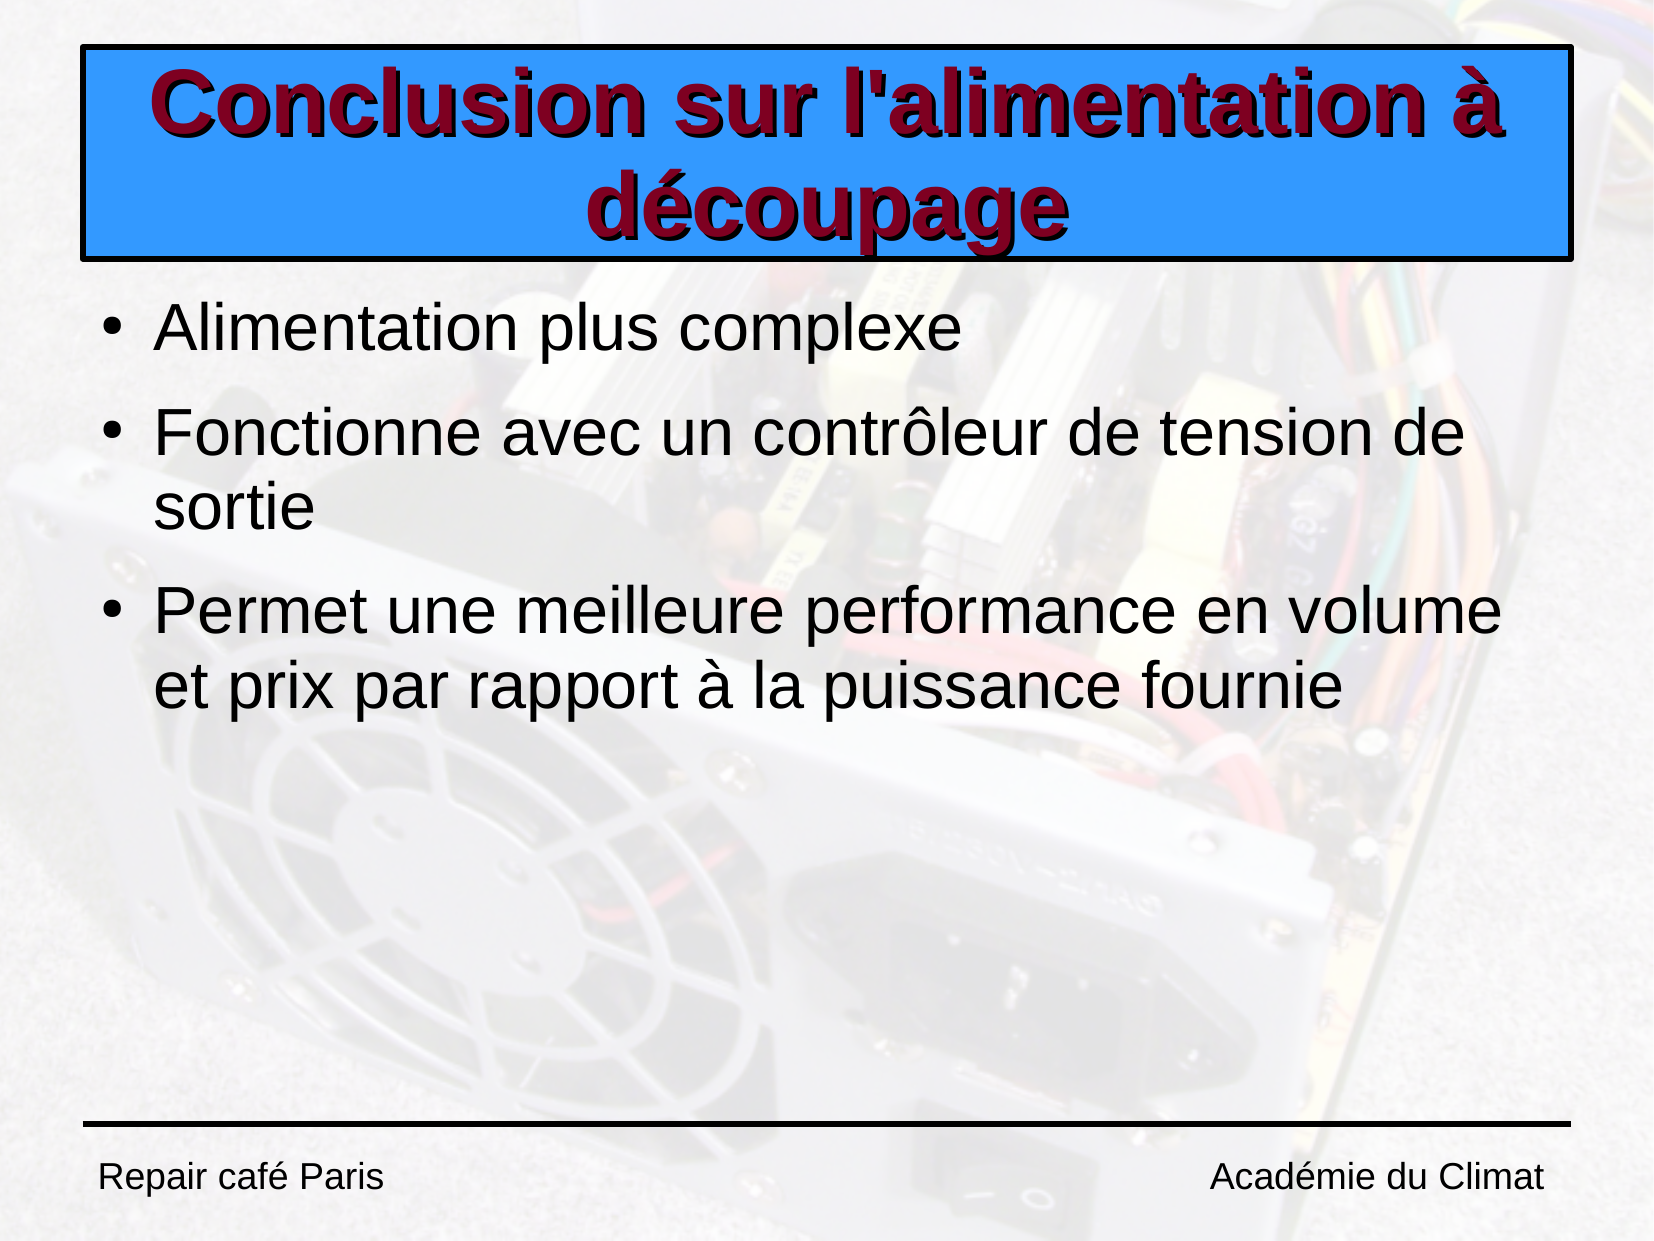

# Conclusion sur l'alimentation à découpage
Alimentation plus complexe
Fonctionne avec un contrôleur de tension de sortie
Permet une meilleure performance en volume et prix par rapport à la puissance fournie
Repair café Paris	Académie du Climat